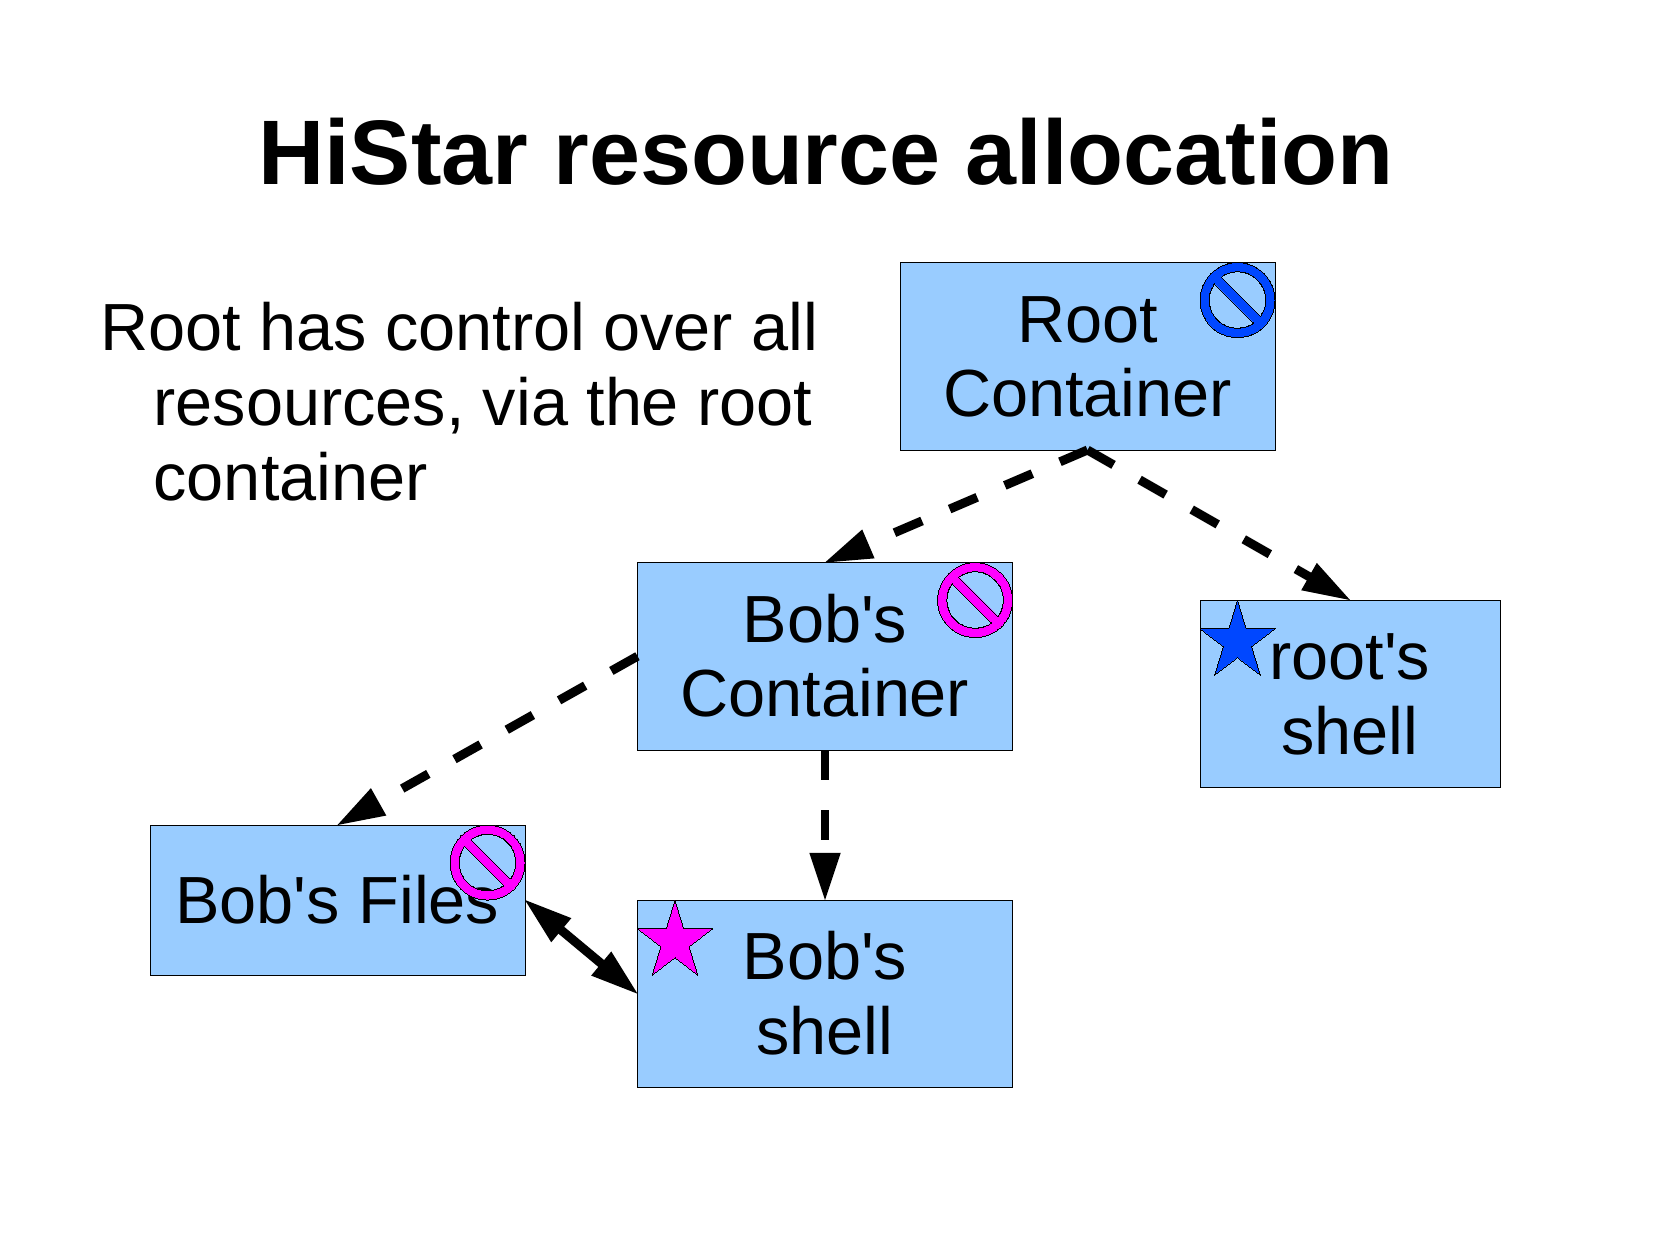

# HiStar resource allocation
Root
Container
Root has control over all resources, via the root container
Bob's
Container
root's
shell
Bob's Files
Bob's
shell